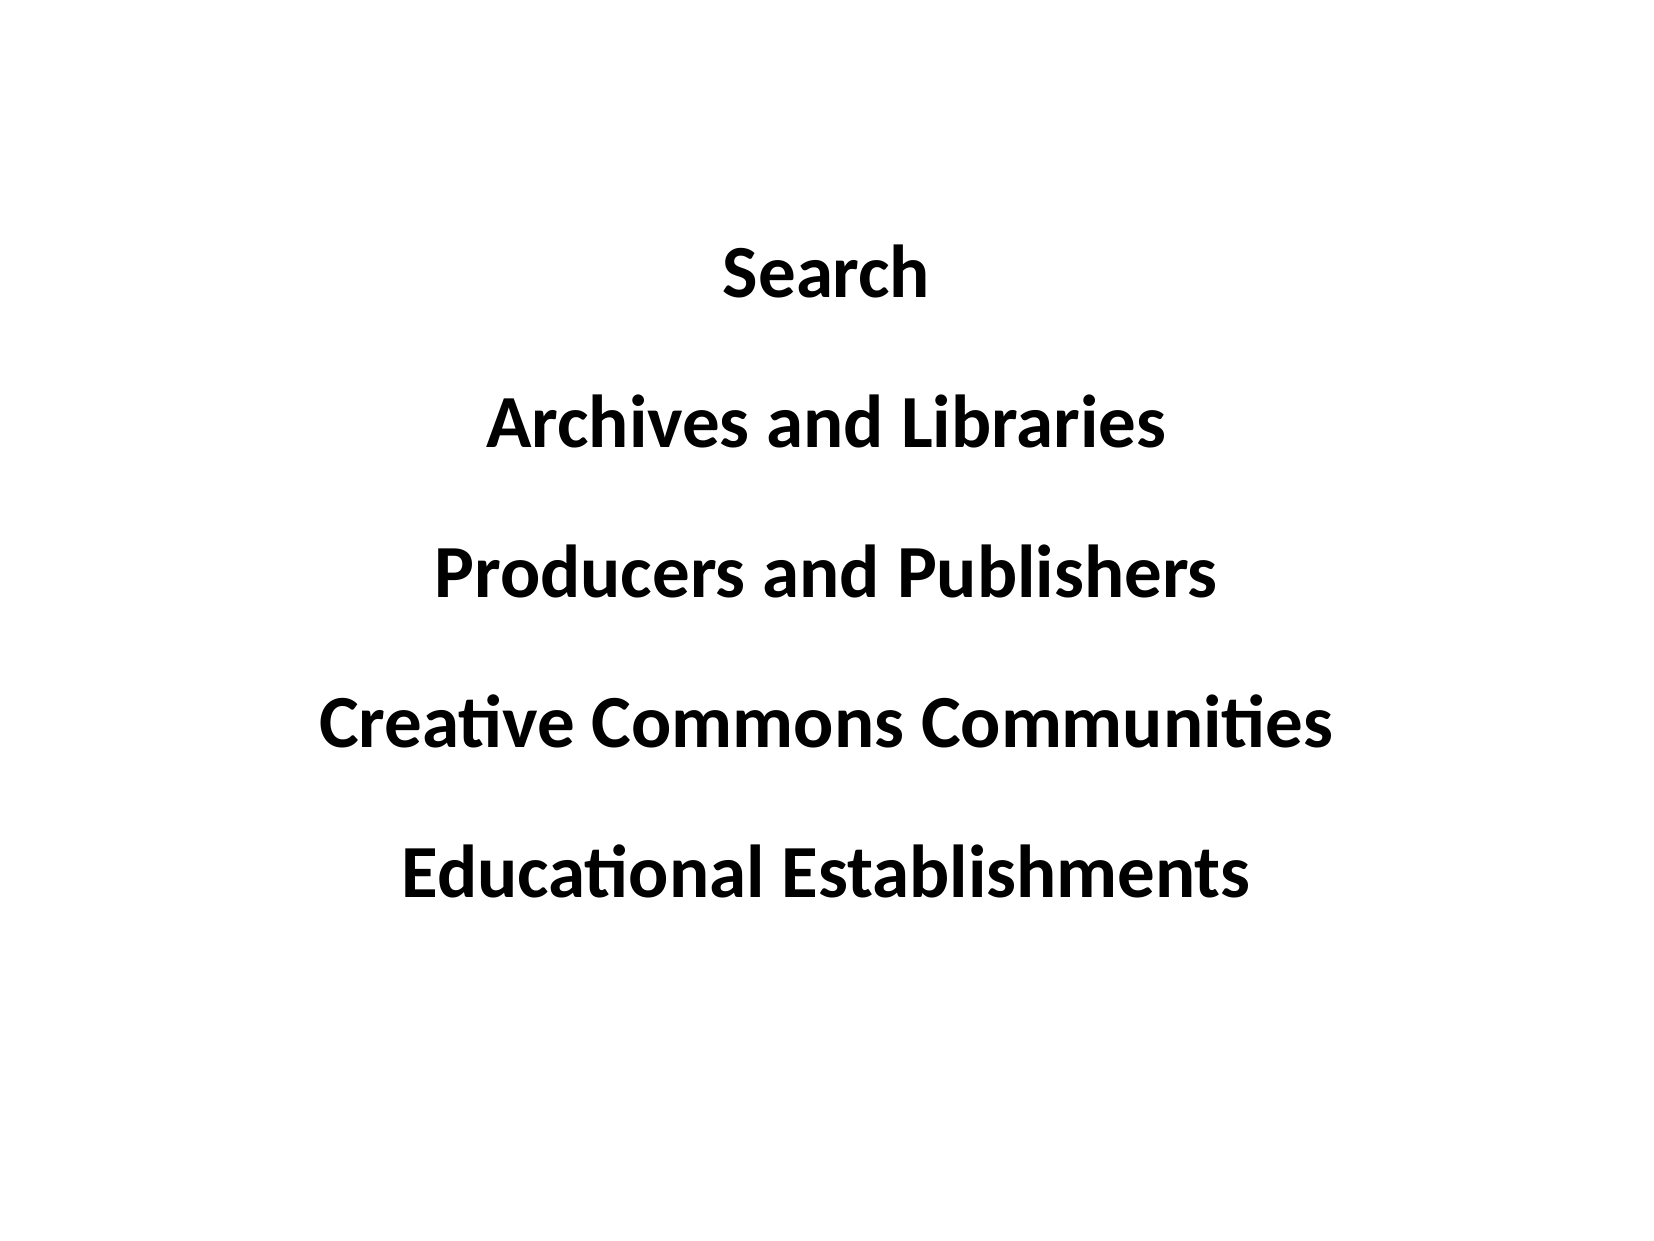

# Search
Archives and Libraries
Producers and Publishers
Creative Commons Communities
Educational Establishments